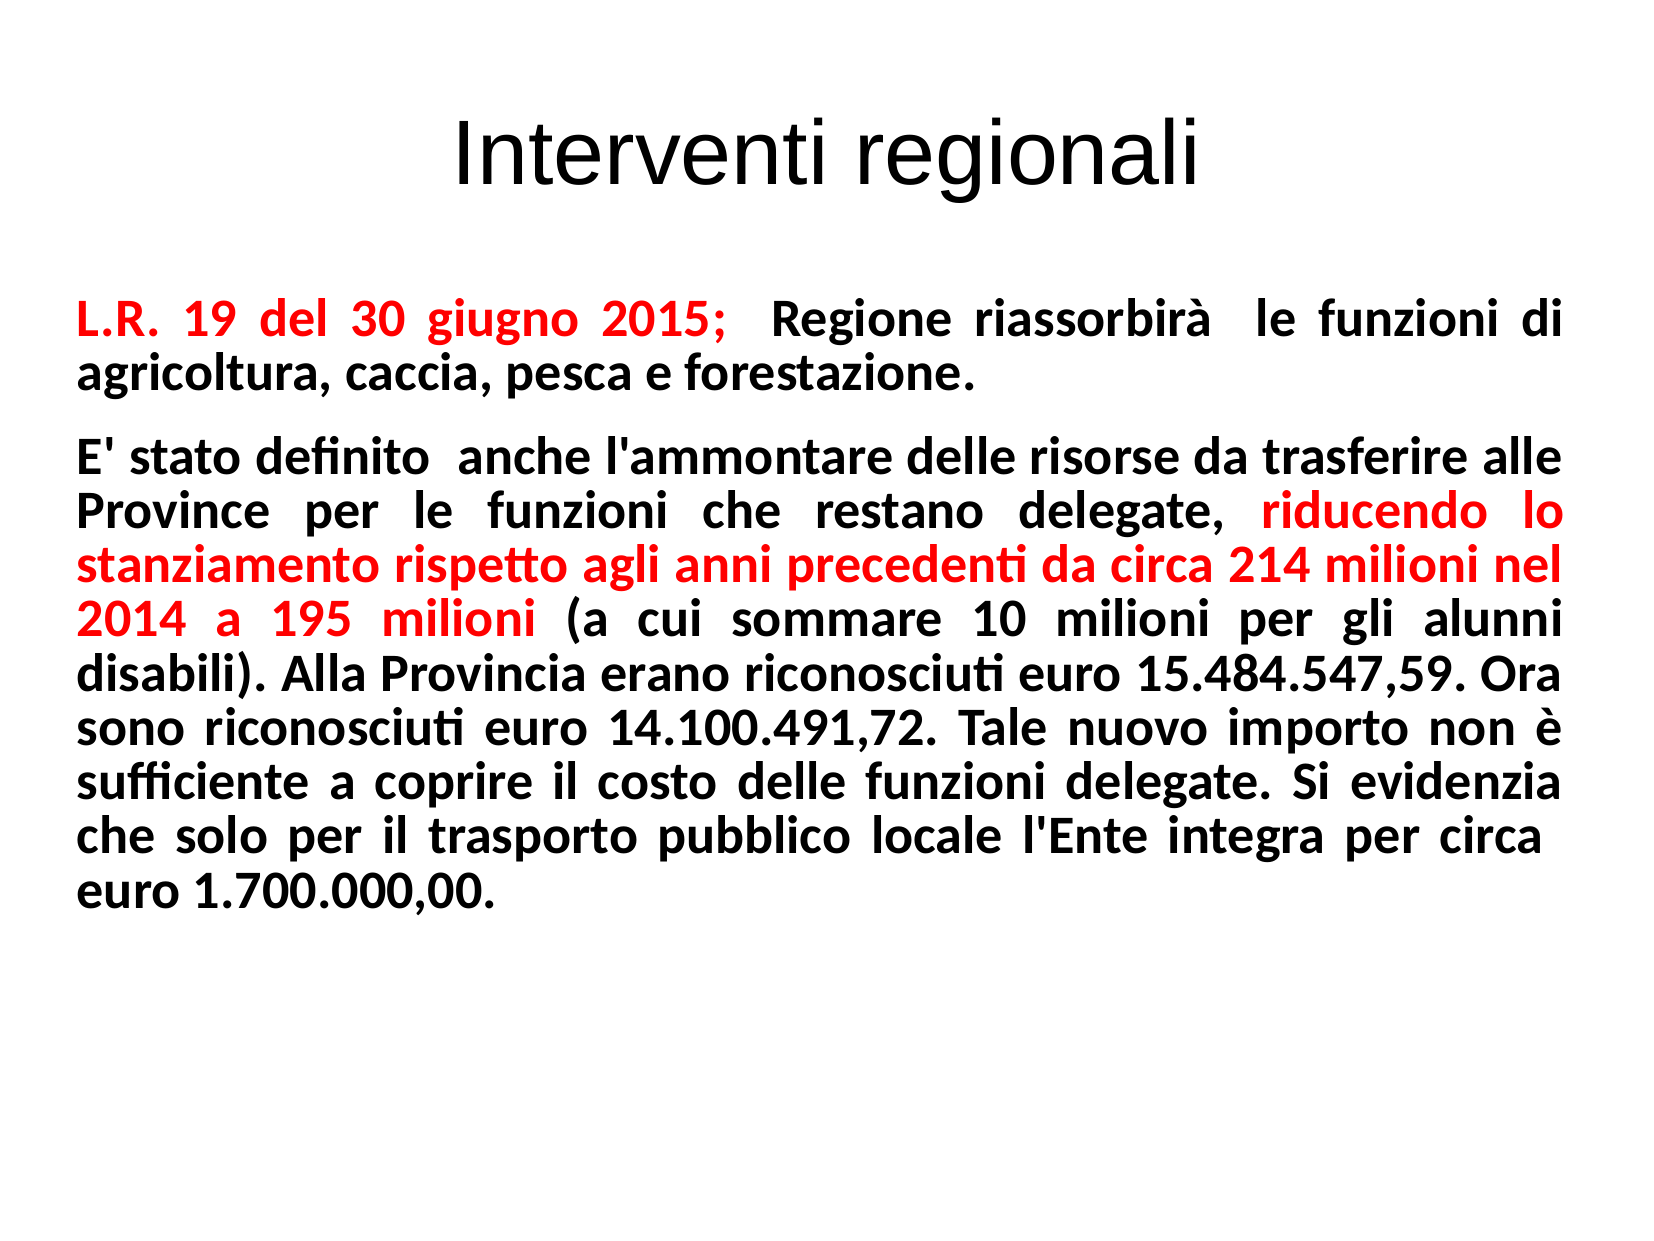

Interventi regionali
# L.R. 19 del 30 giugno 2015; Regione riassorbirà le funzioni di agricoltura, caccia, pesca e forestazione.
E' stato definito anche l'ammontare delle risorse da trasferire alle Province per le funzioni che restano delegate, riducendo lo stanziamento rispetto agli anni precedenti da circa 214 milioni nel 2014 a 195 milioni (a cui sommare 10 milioni per gli alunni disabili). Alla Provincia erano riconosciuti euro 15.484.547,59. Ora sono riconosciuti euro 14.100.491,72. Tale nuovo importo non è sufficiente a coprire il costo delle funzioni delegate. Si evidenzia che solo per il trasporto pubblico locale l'Ente integra per circa euro 1.700.000,00.